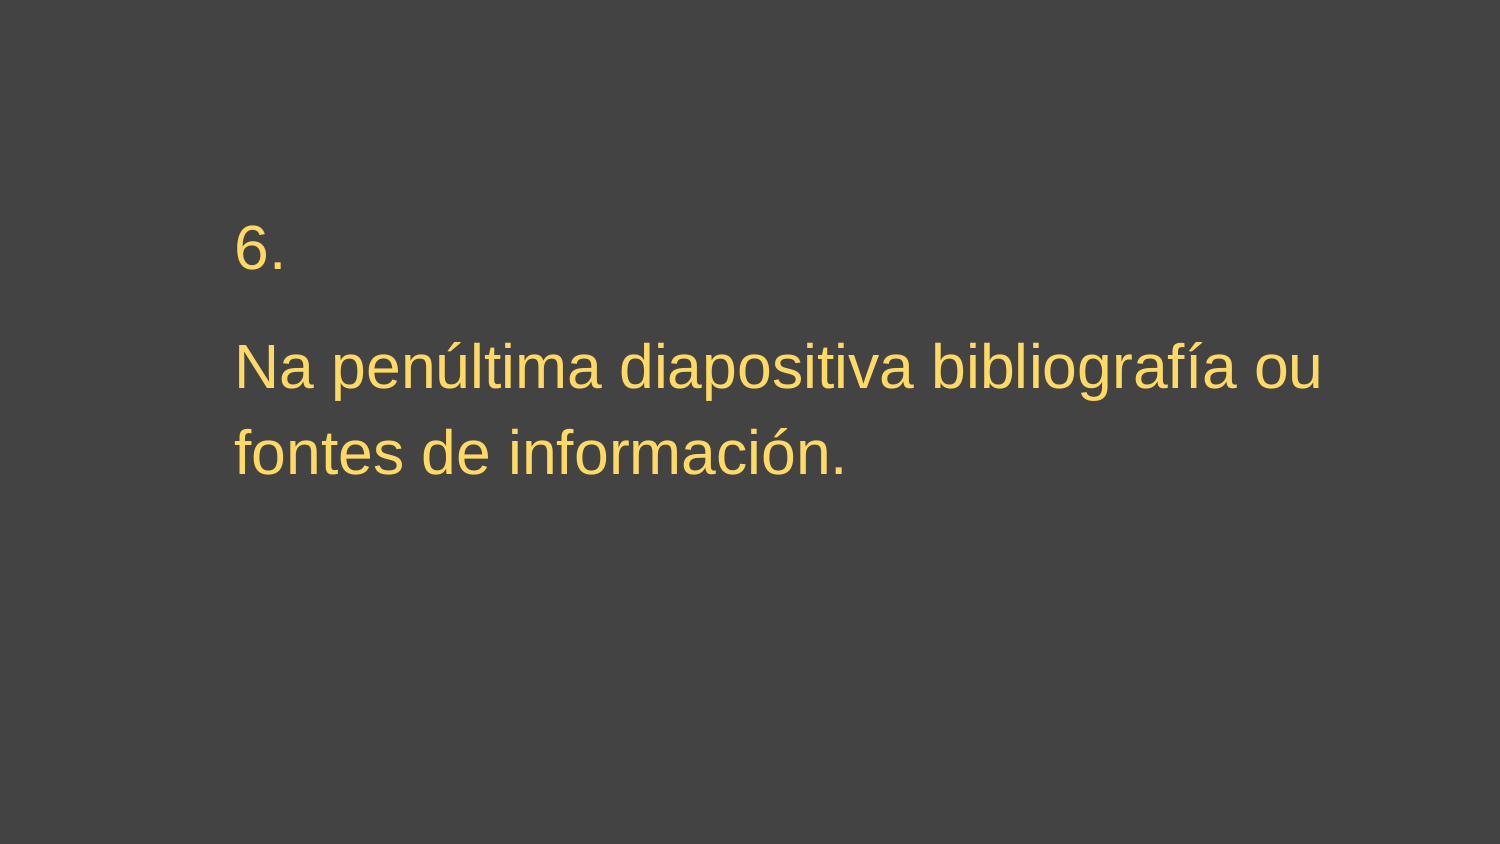

6.
Na penúltima diapositiva bibliografía ou fontes de información.